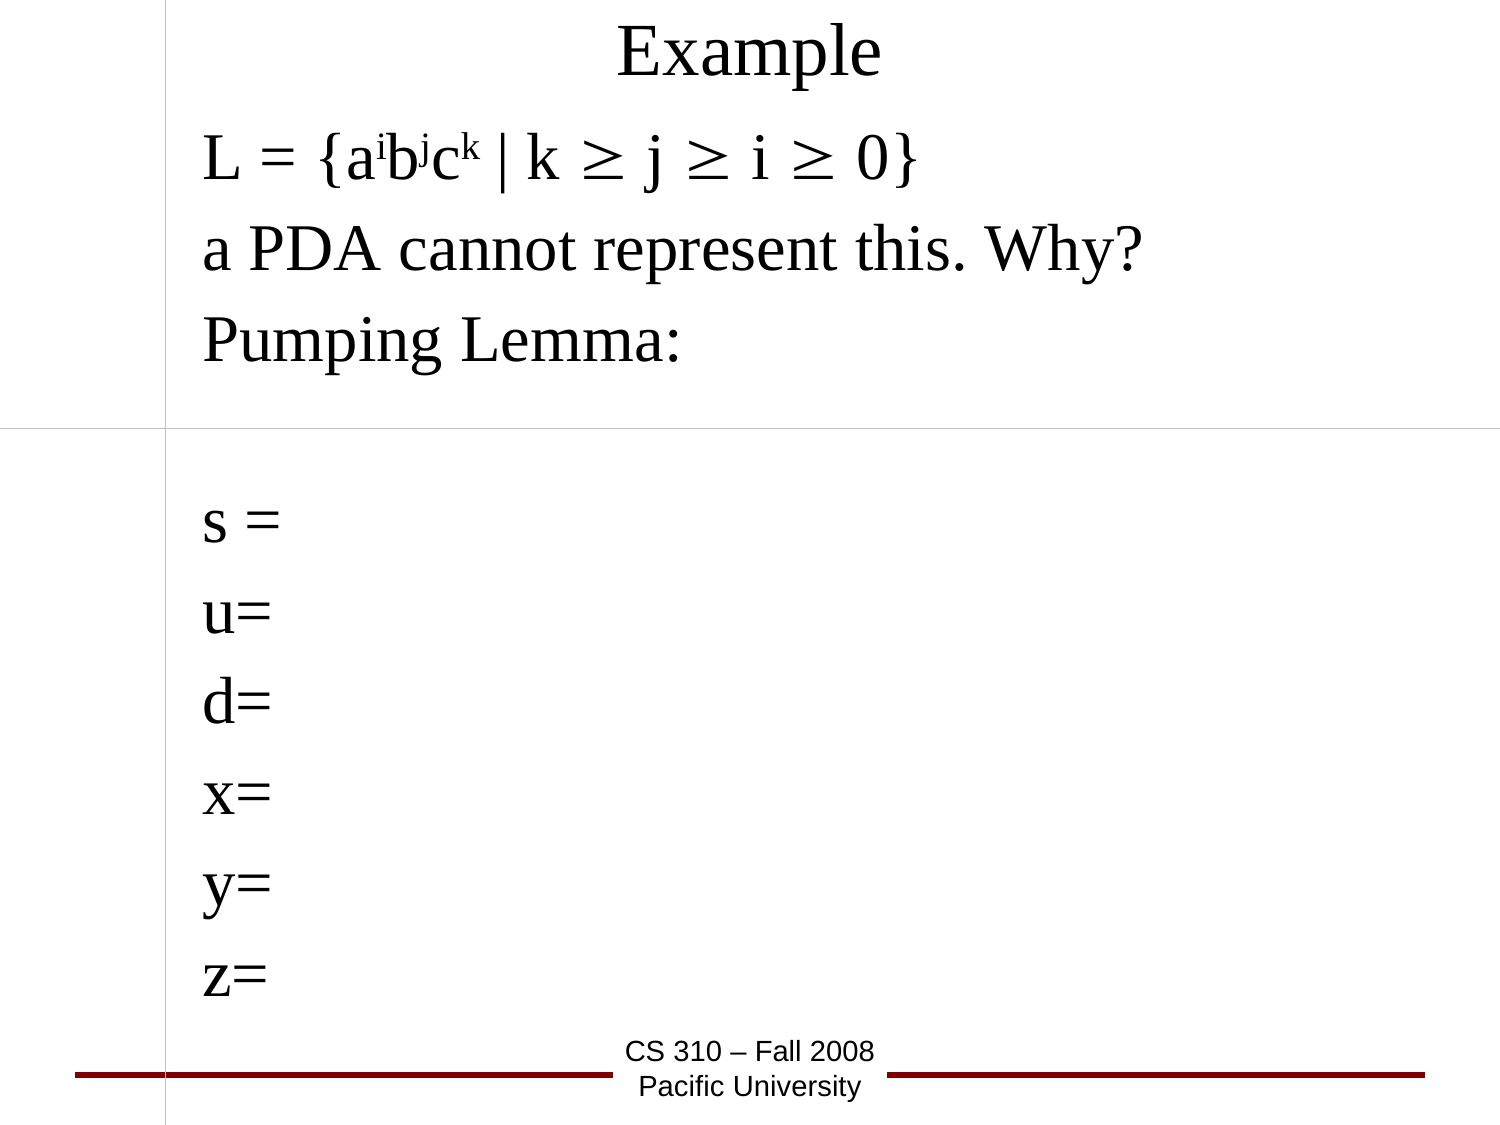

# Example
L = {aibjck | k  j  i  0}
a PDA cannot represent this. Why?
Pumping Lemma:
s =
u=
d=
x=
y=
z=